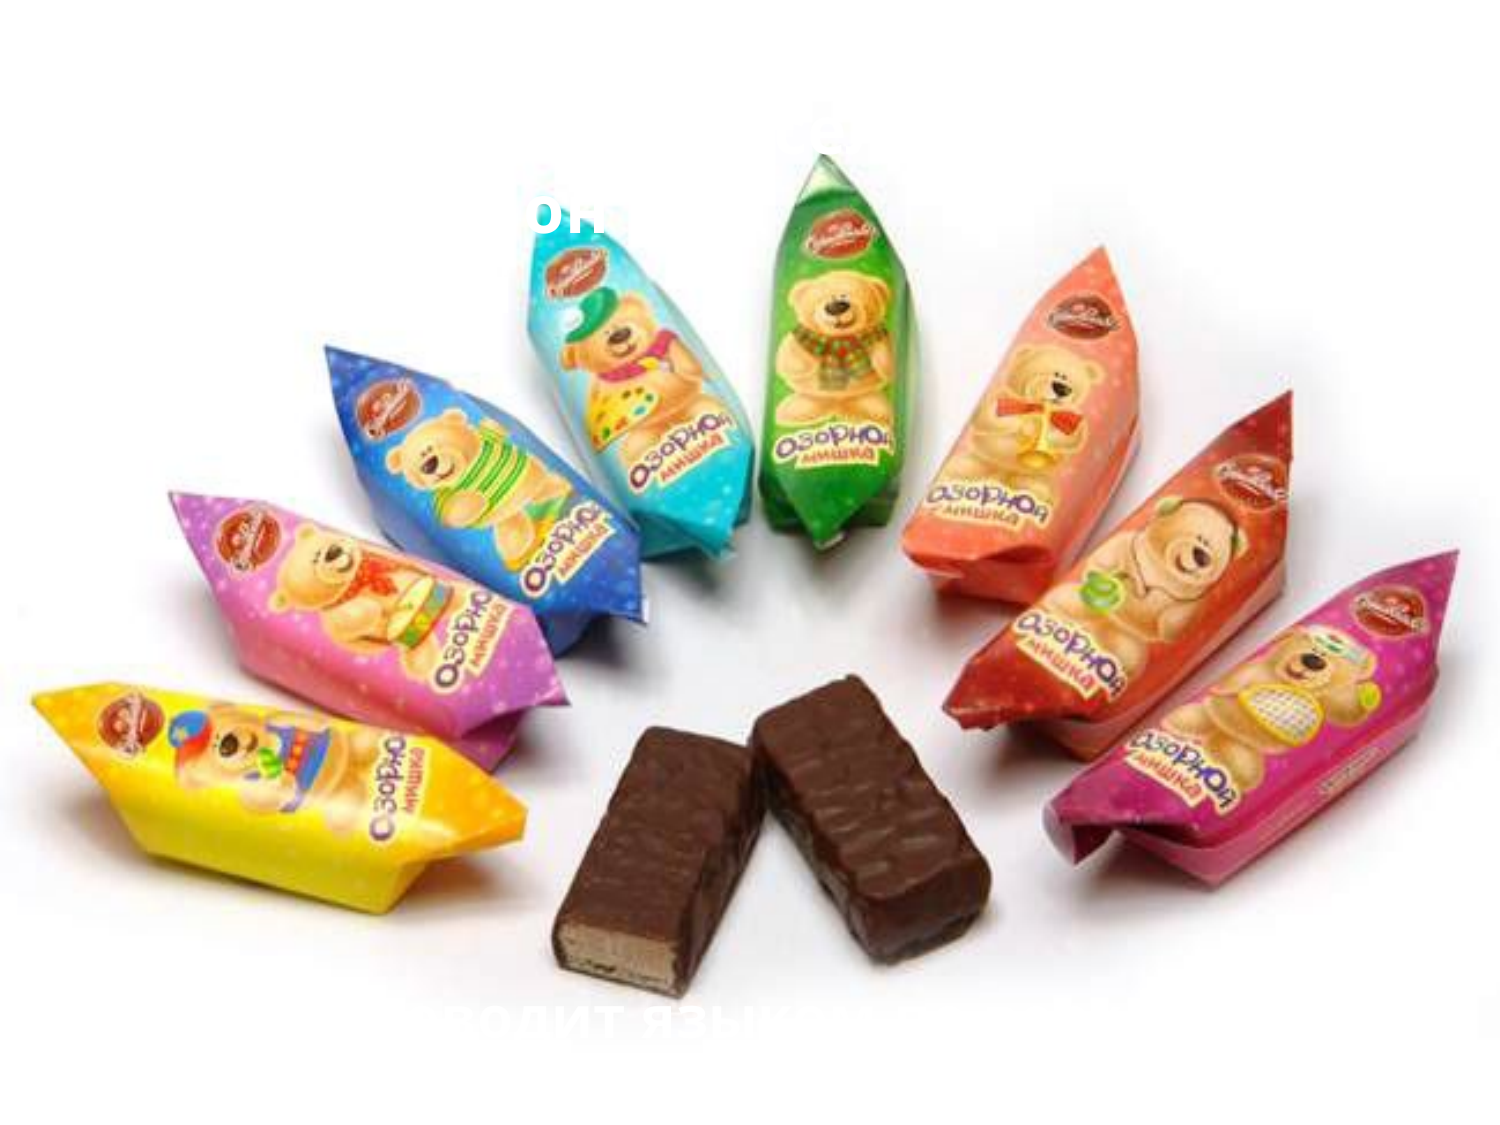

Принесли конфеты нашему язычку, чтобы развеселить его,
 а он ест и облизывается
#
(сначала проводит языком по верхней губе,
 а потом по нижней)